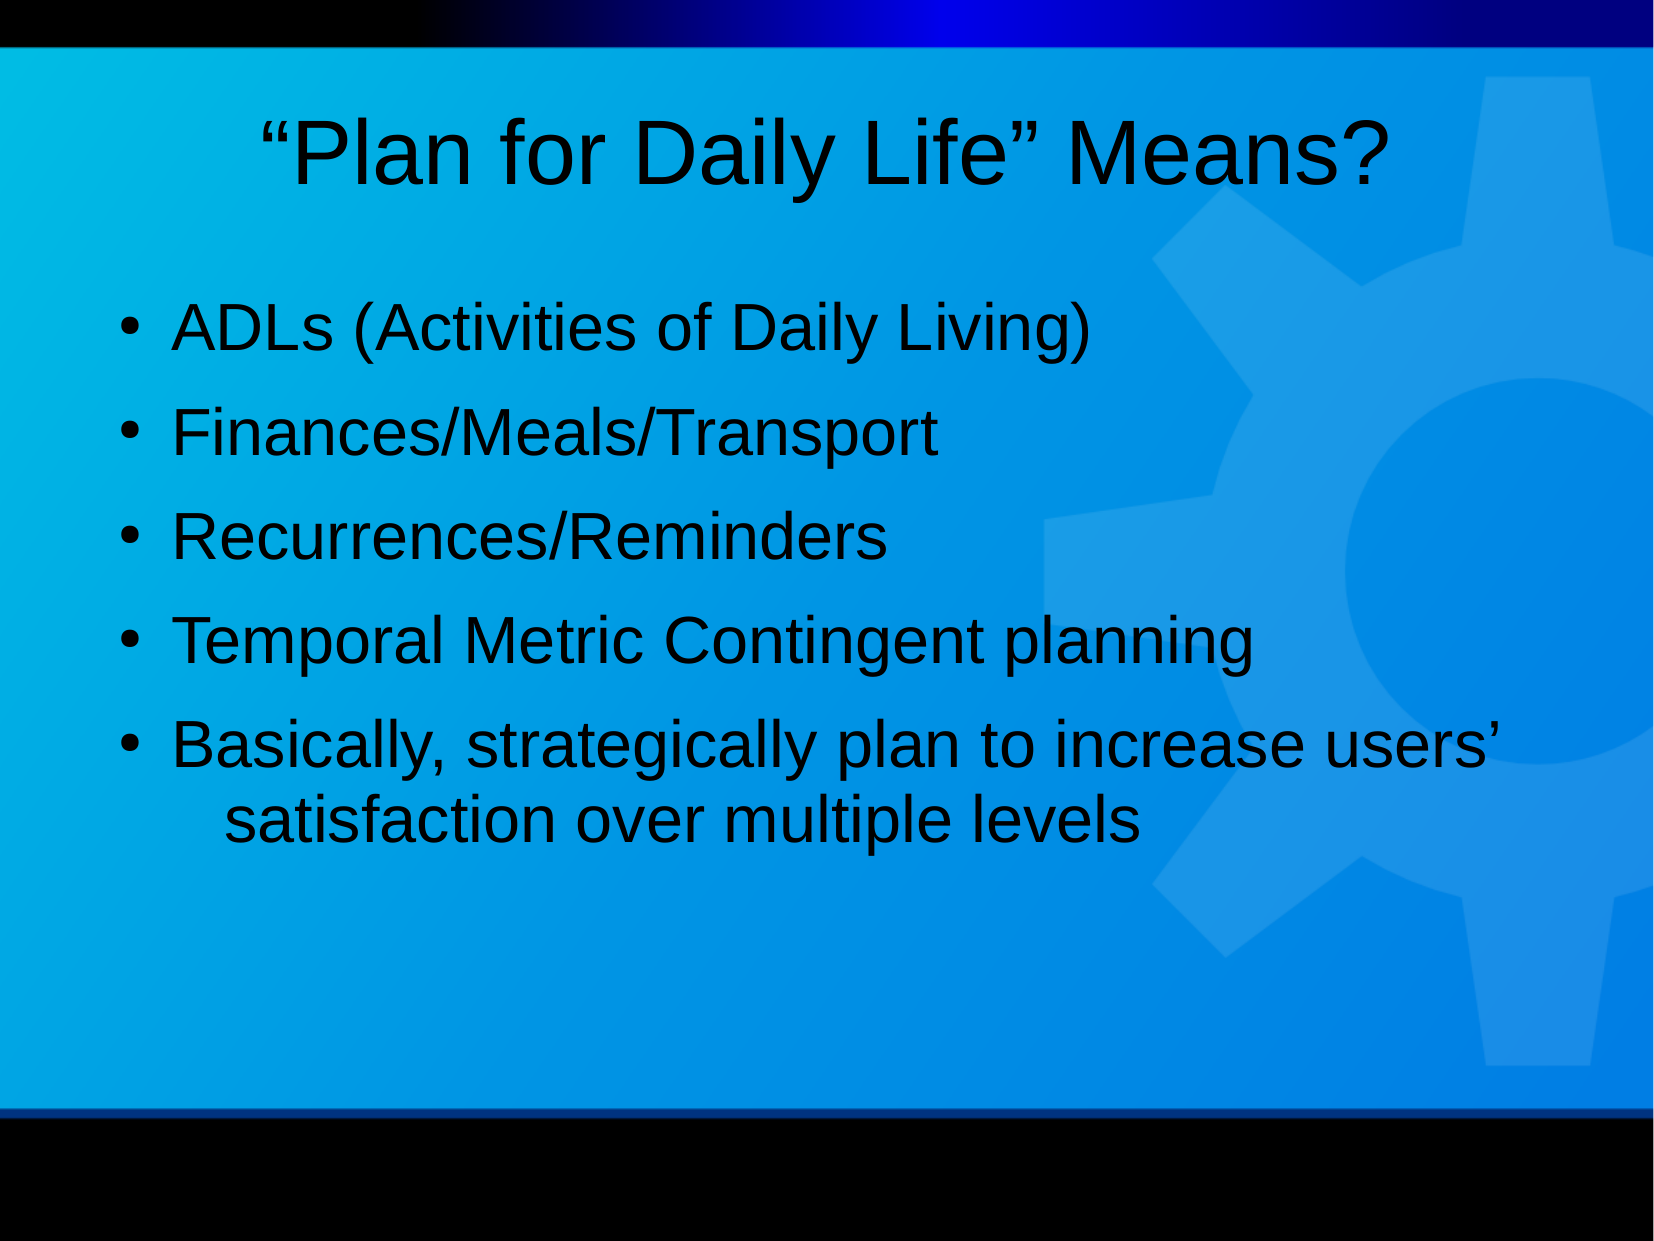

# “Plan for Daily Life” Means?
ADLs (Activities of Daily Living)
Finances/Meals/Transport
Recurrences/Reminders
Temporal Metric Contingent planning
Basically, strategically plan to increase users’ satisfaction over multiple levels